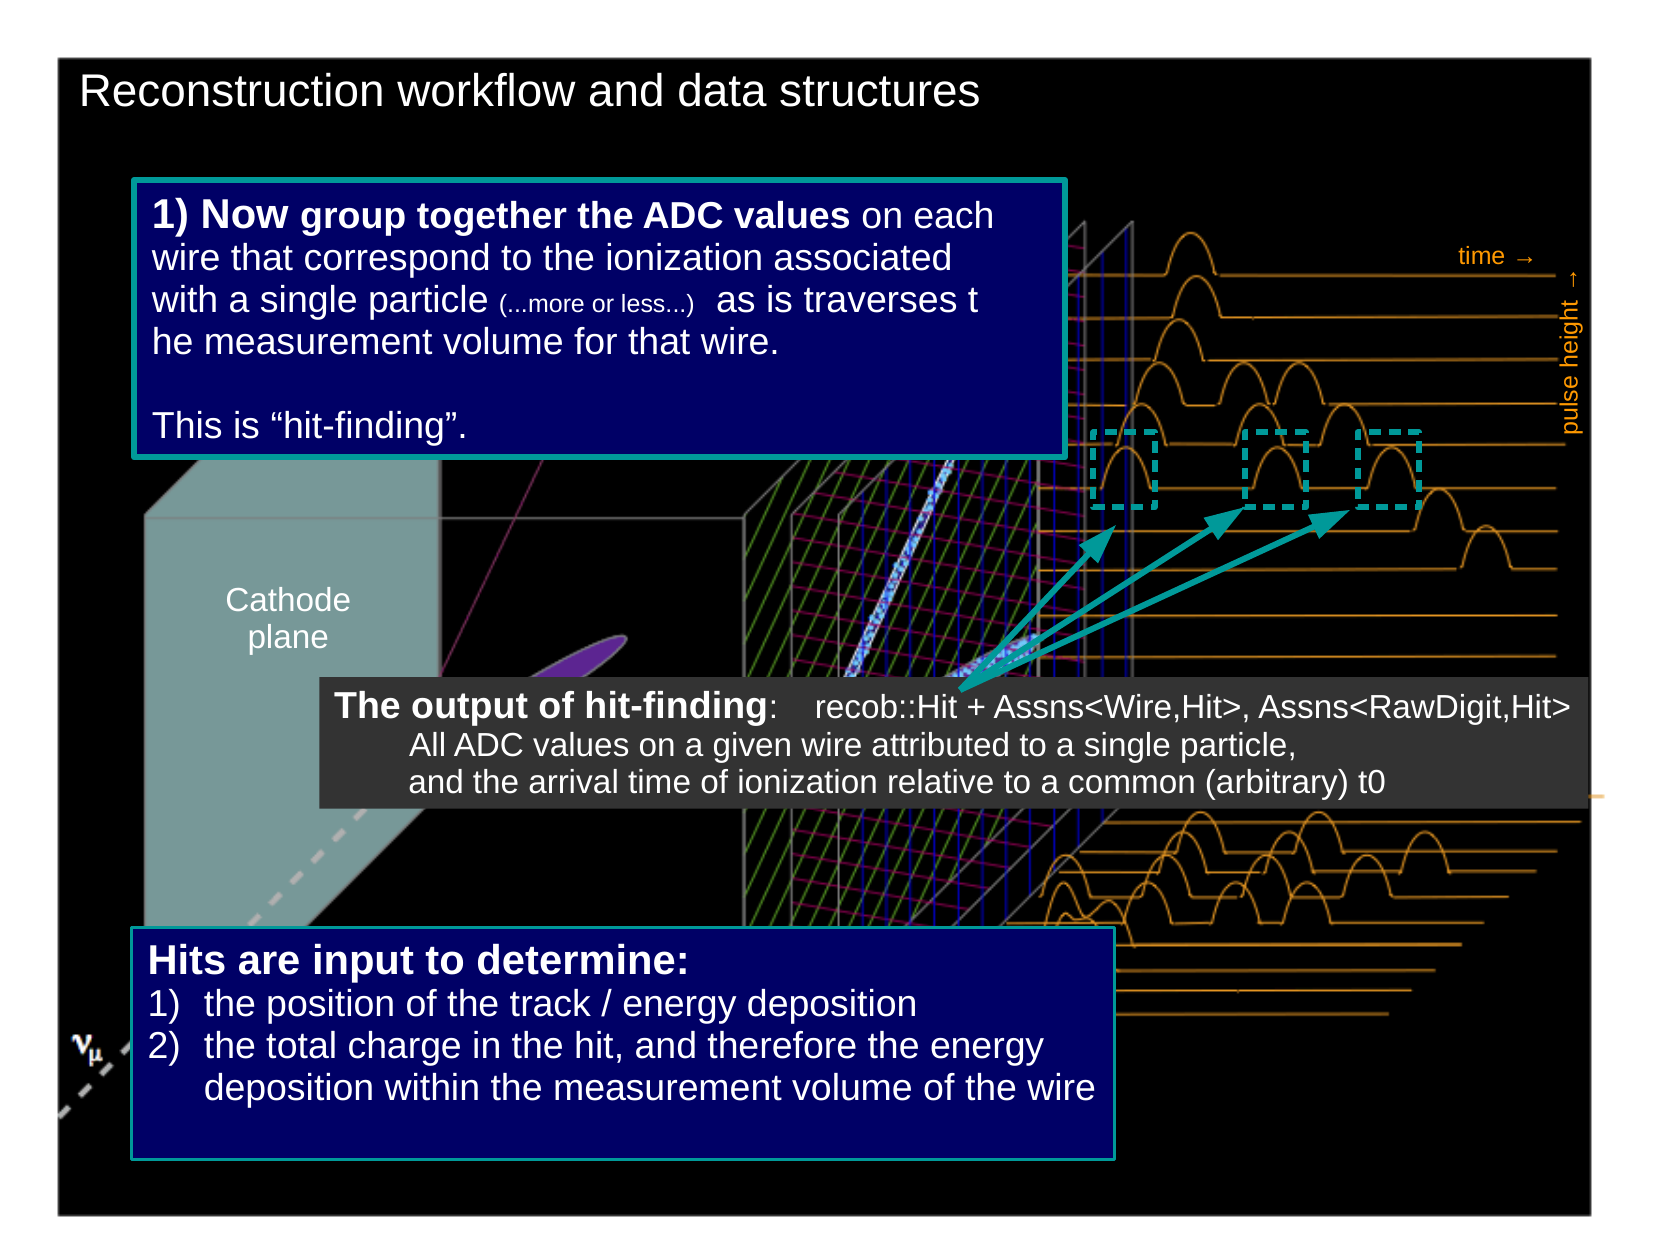

Reconstruction workflow and data structures
1) Now group together the ADC values on each
wire that correspond to the ionization associated
with a single particle (...more or less...) as is traverses t
he measurement volume for that wire.
This is “hit-finding”.
time →
LAr volume
pulse height →
Cathode
plane
The output of hit-finding: recob::Hit + Assns<Wire,Hit>, Assns<RawDigit,Hit>
	All ADC values on a given wire attributed to a single particle,
 and the arrival time of ionization relative to a common (arbitrary) t0
Hits are input to determine:
 the position of the track / energy deposition
 the total charge in the hit, and therefore the energy
 deposition within the measurement volume of the wire
115